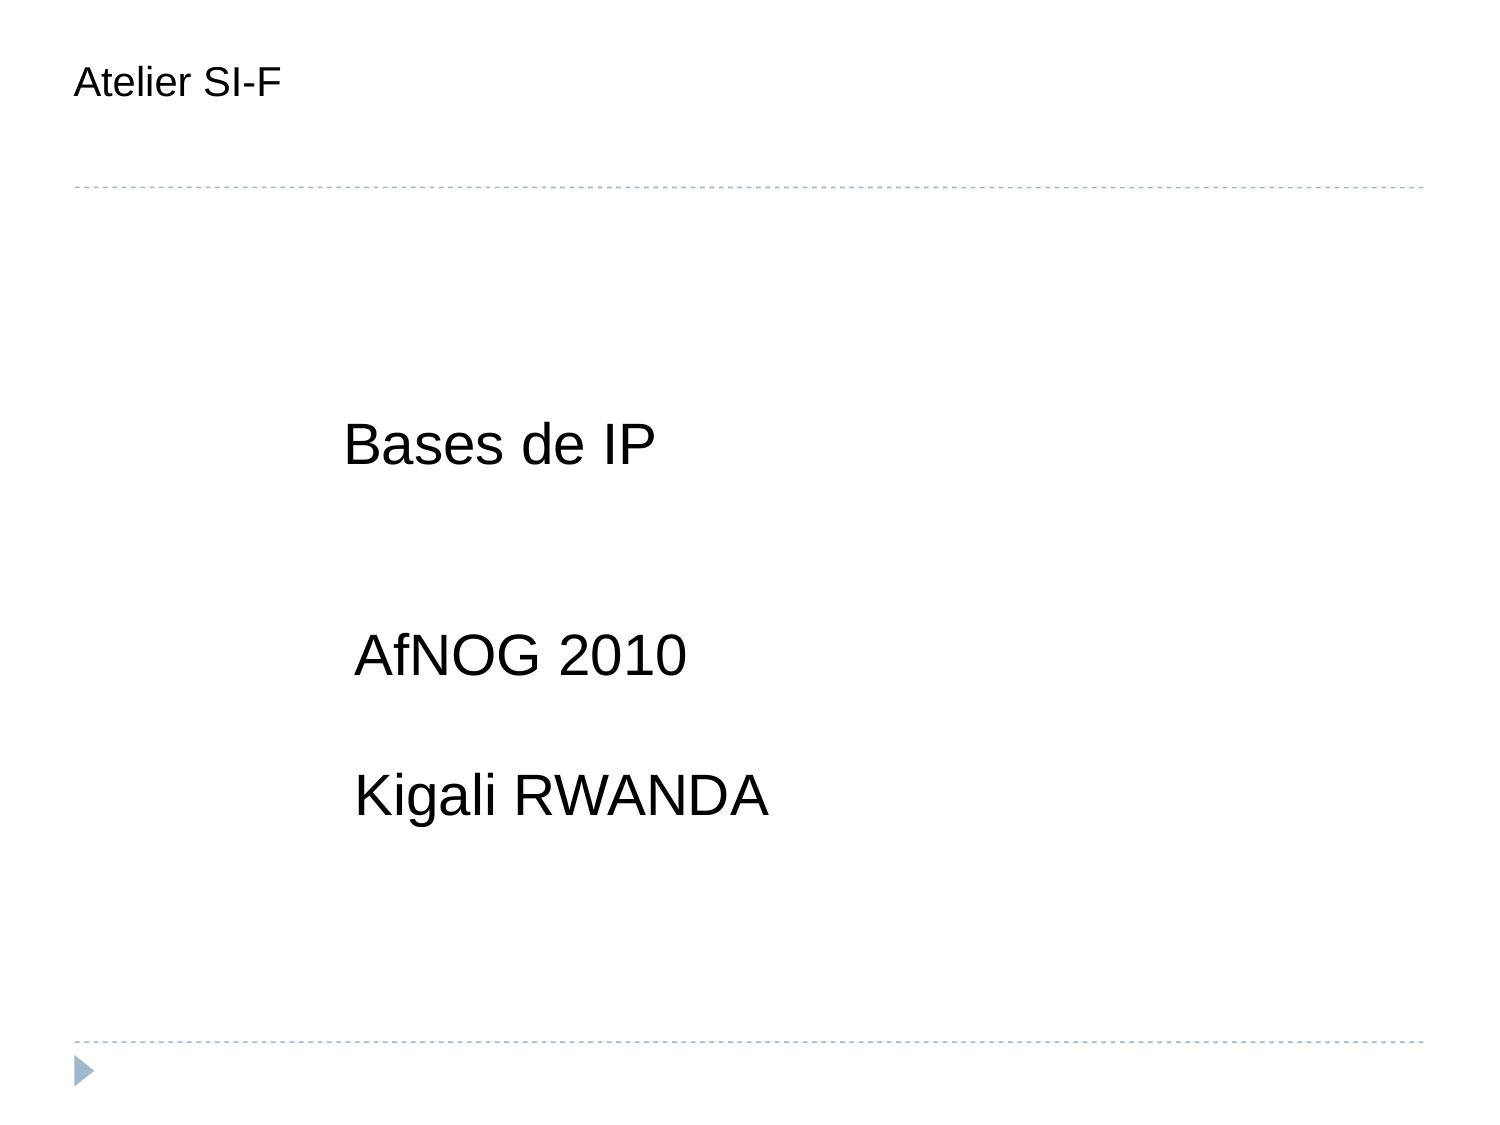

Atelier SI-F
Bases de IP
AfNOG 2010
Kigali RWANDA